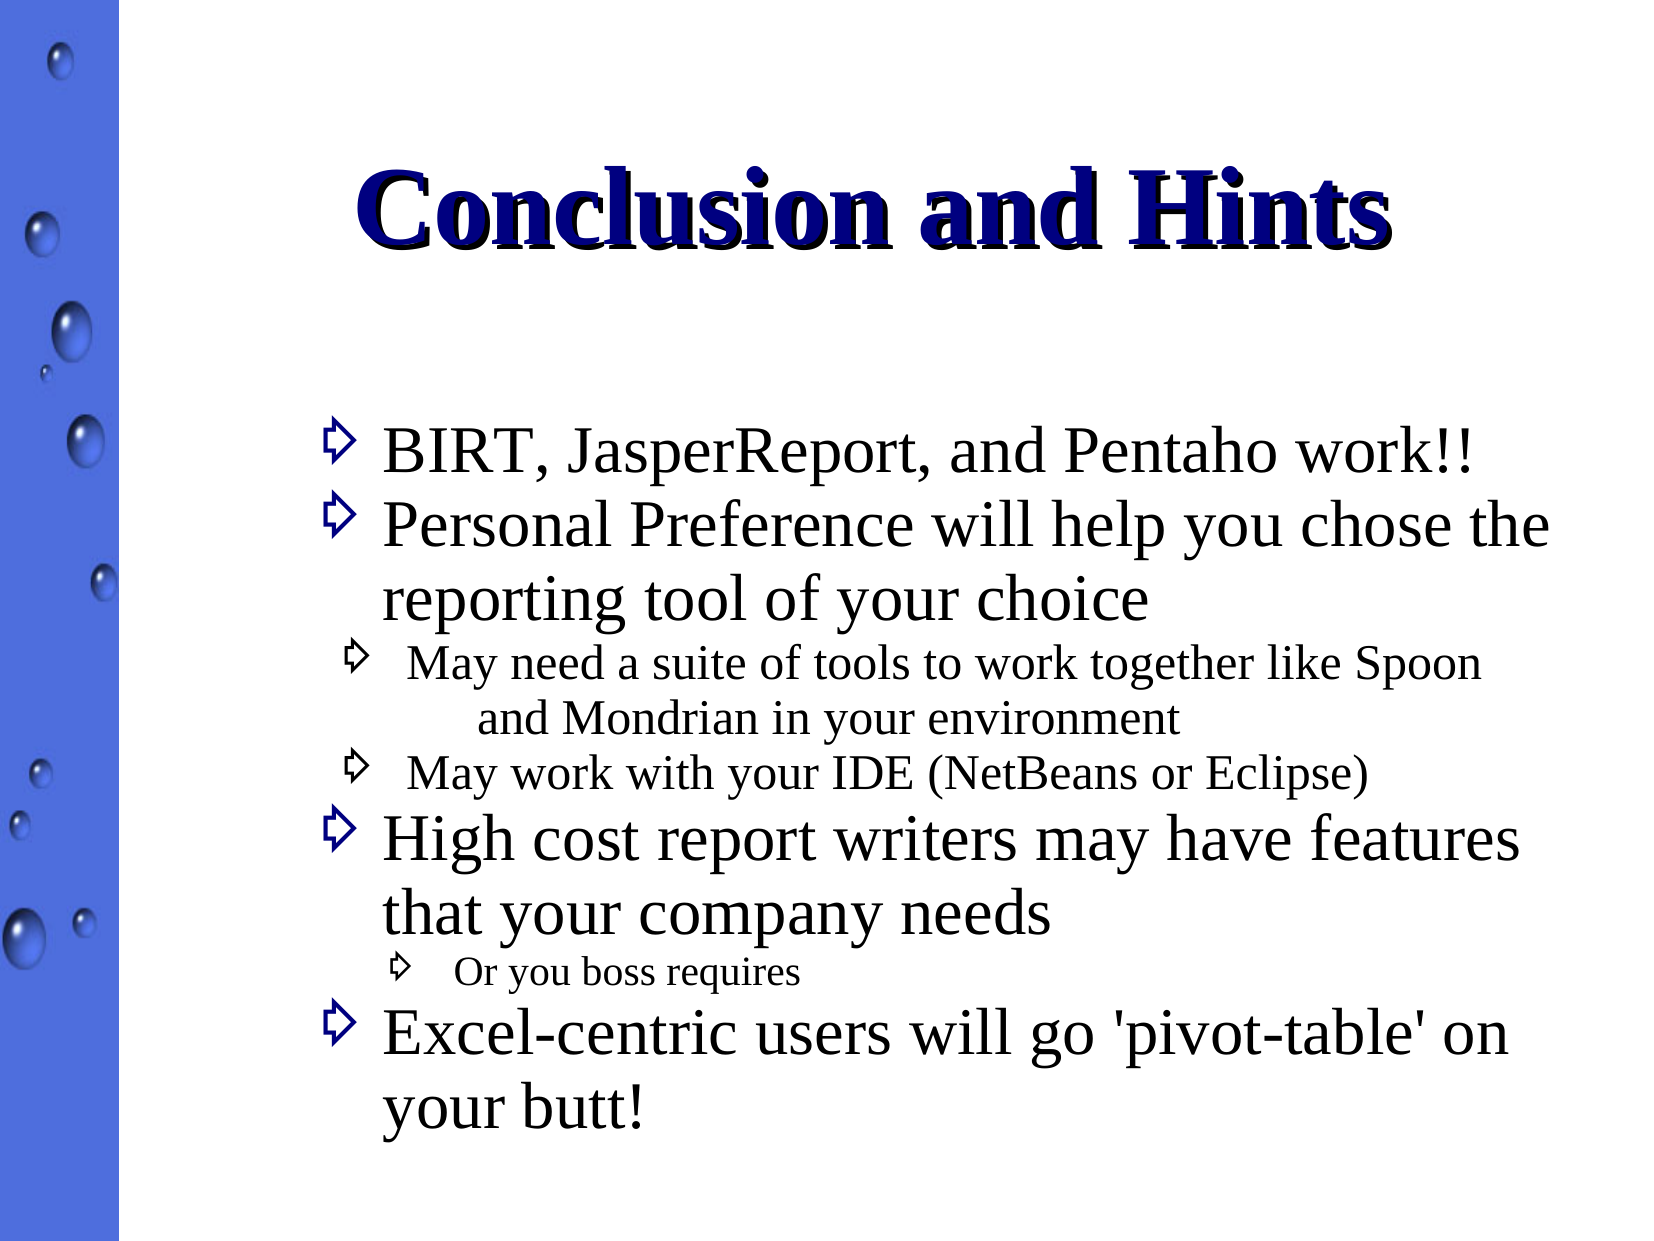

# Conclusion and Hints
BIRT, JasperReport, and Pentaho work!!
Personal Preference will help you chose the reporting tool of your choice
May need a suite of tools to work together like Spoon and Mondrian in your environment
May work with your IDE (NetBeans or Eclipse)
High cost report writers may have features that your company needs
Or you boss requires
Excel-centric users will go 'pivot-table' on your butt!